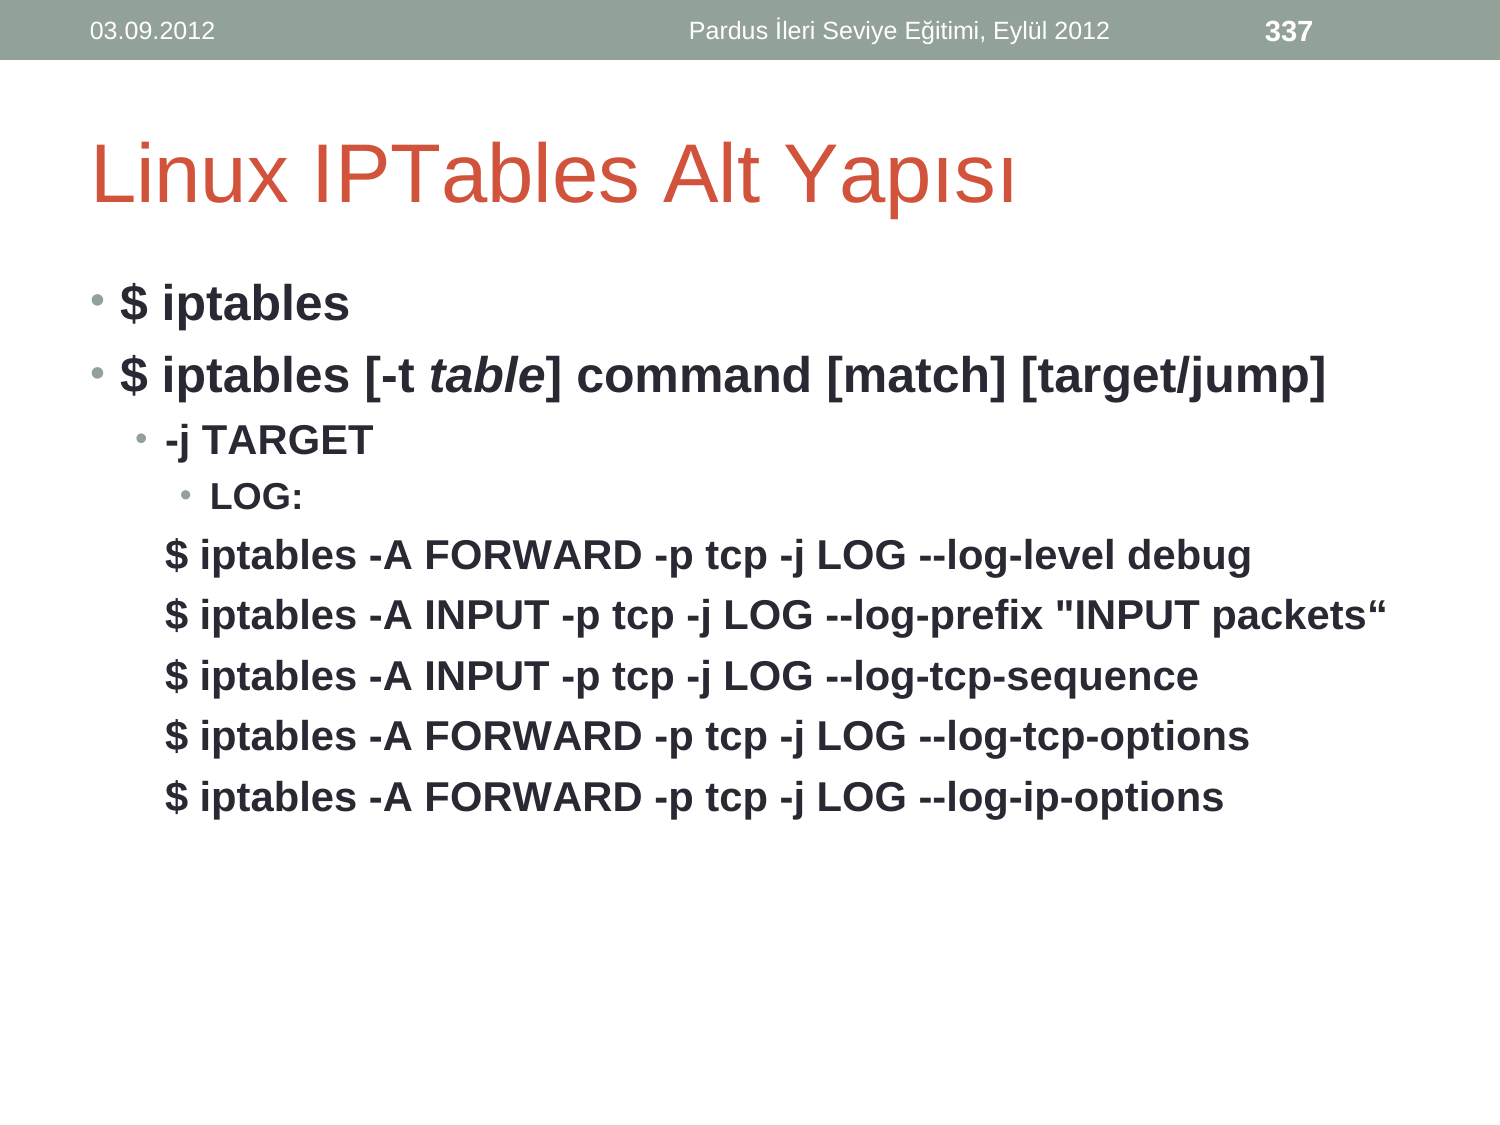

03.09.2012
Pardus İleri Seviye Eğitimi, Eylül 2012
# Linux IPTables Alt Yapısı
$ iptables
$ iptables [-t table] command [match] [target/jump]
-j TARGET
LOG:
	$ iptables -A FORWARD -p tcp -j LOG --log-level debug
	$ iptables -A INPUT -p tcp -j LOG --log-prefix "INPUT packets“
	$ iptables -A INPUT -p tcp -j LOG --log-tcp-sequence
	$ iptables -A FORWARD -p tcp -j LOG --log-tcp-options
	$ iptables -A FORWARD -p tcp -j LOG --log-ip-options